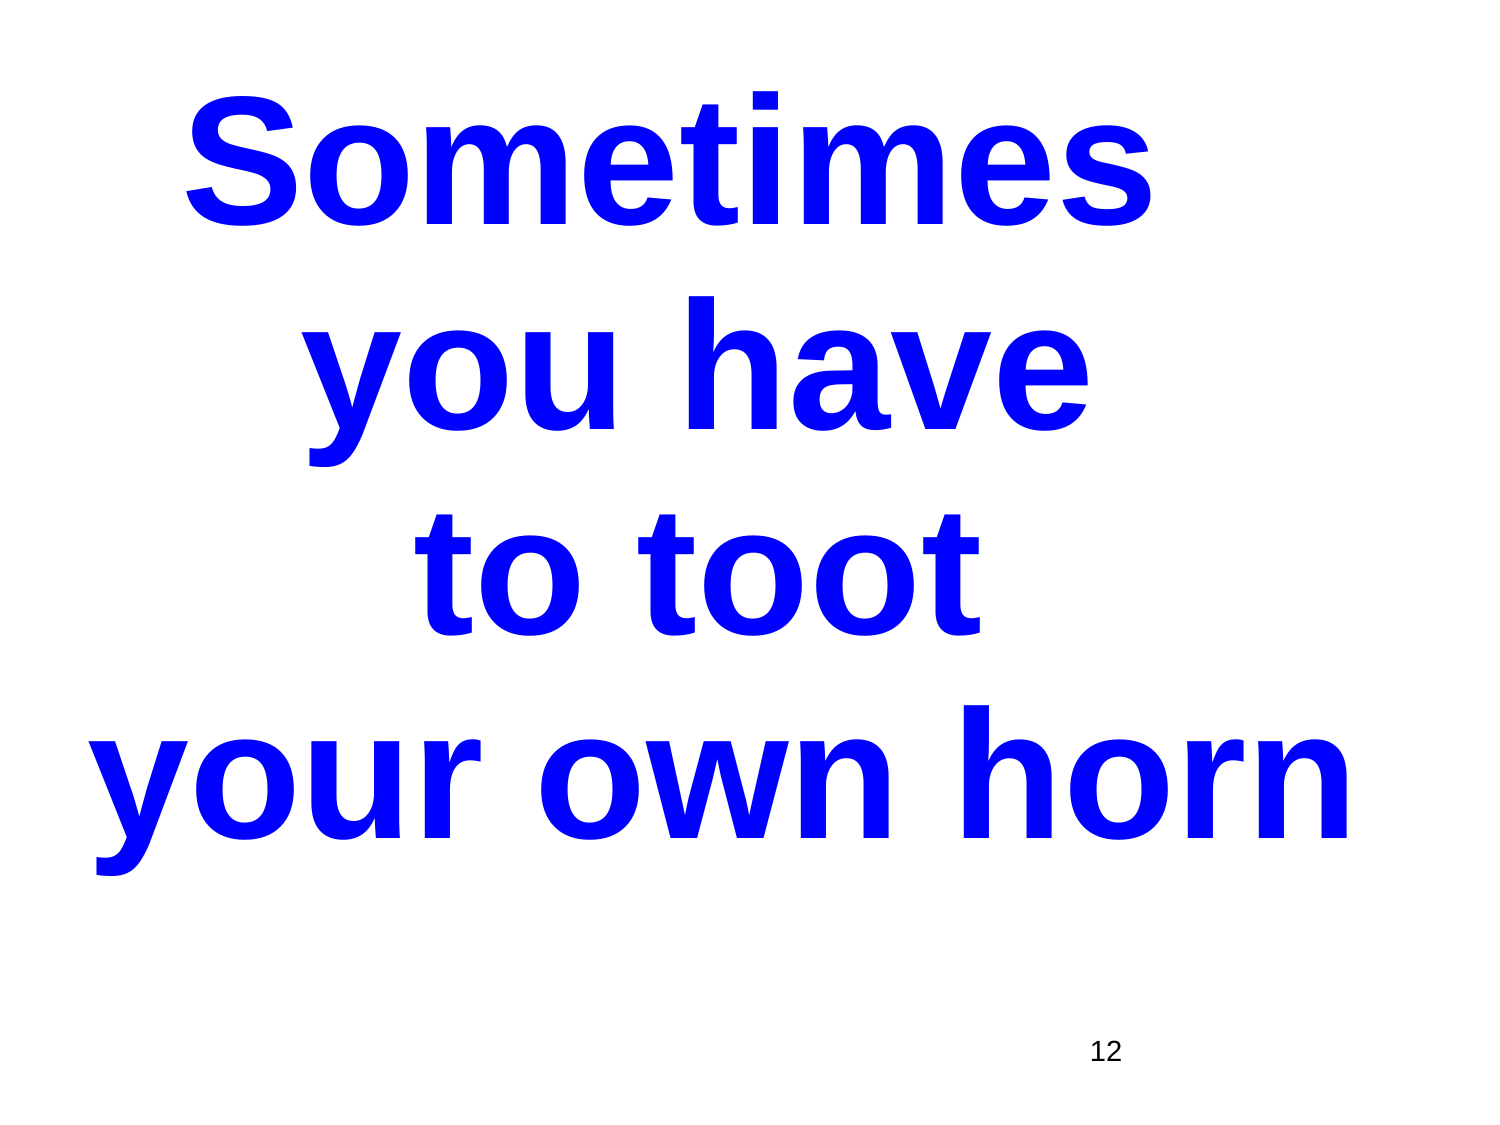

Sometimes
you have
to toot
your own horn
12